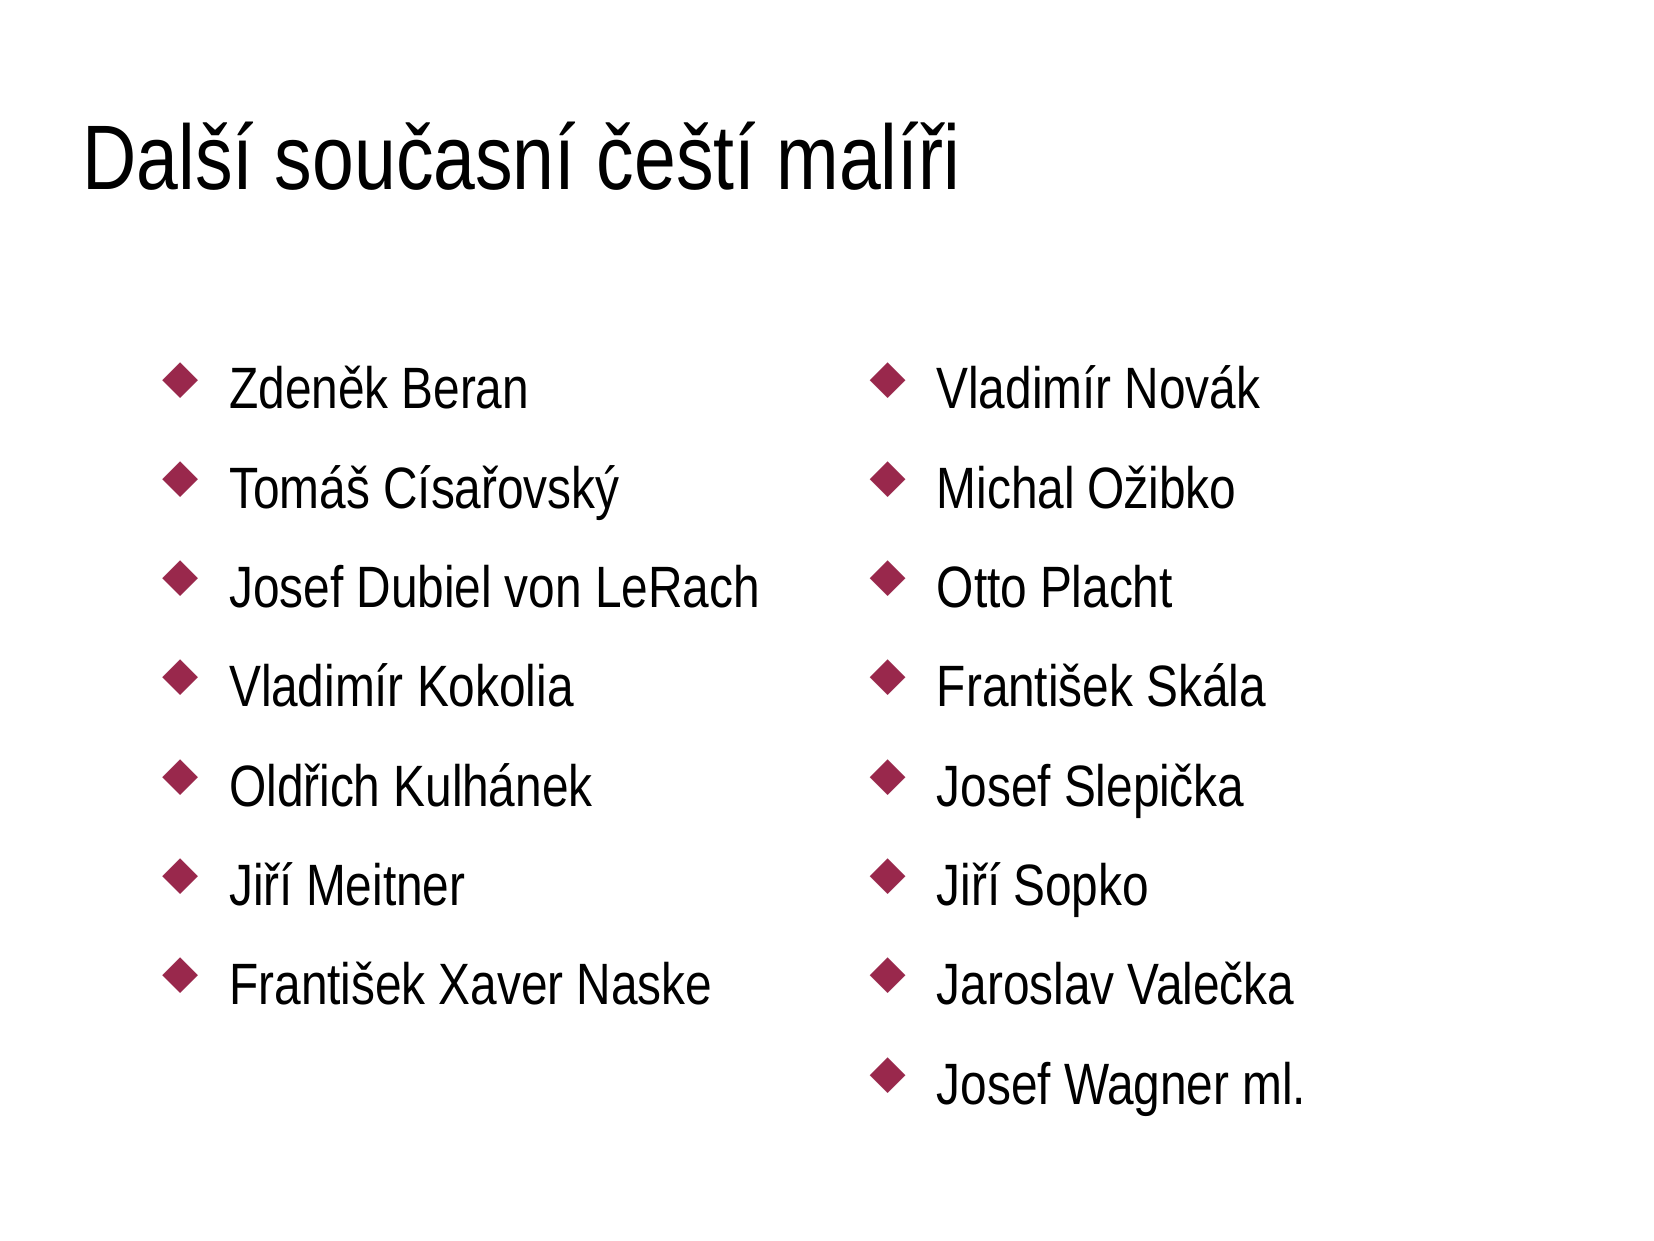

# Další současní čeští malíři
Zdeněk Beran
Tomáš Císařovský
Josef Dubiel von LeRach
Vladimír Kokolia
Oldřich Kulhánek
Jiří Meitner
František Xaver Naske
Vladimír Novák
Michal Ožibko
Otto Placht
František Skála
Josef Slepička
Jiří Sopko
Jaroslav Valečka
Josef Wagner ml.